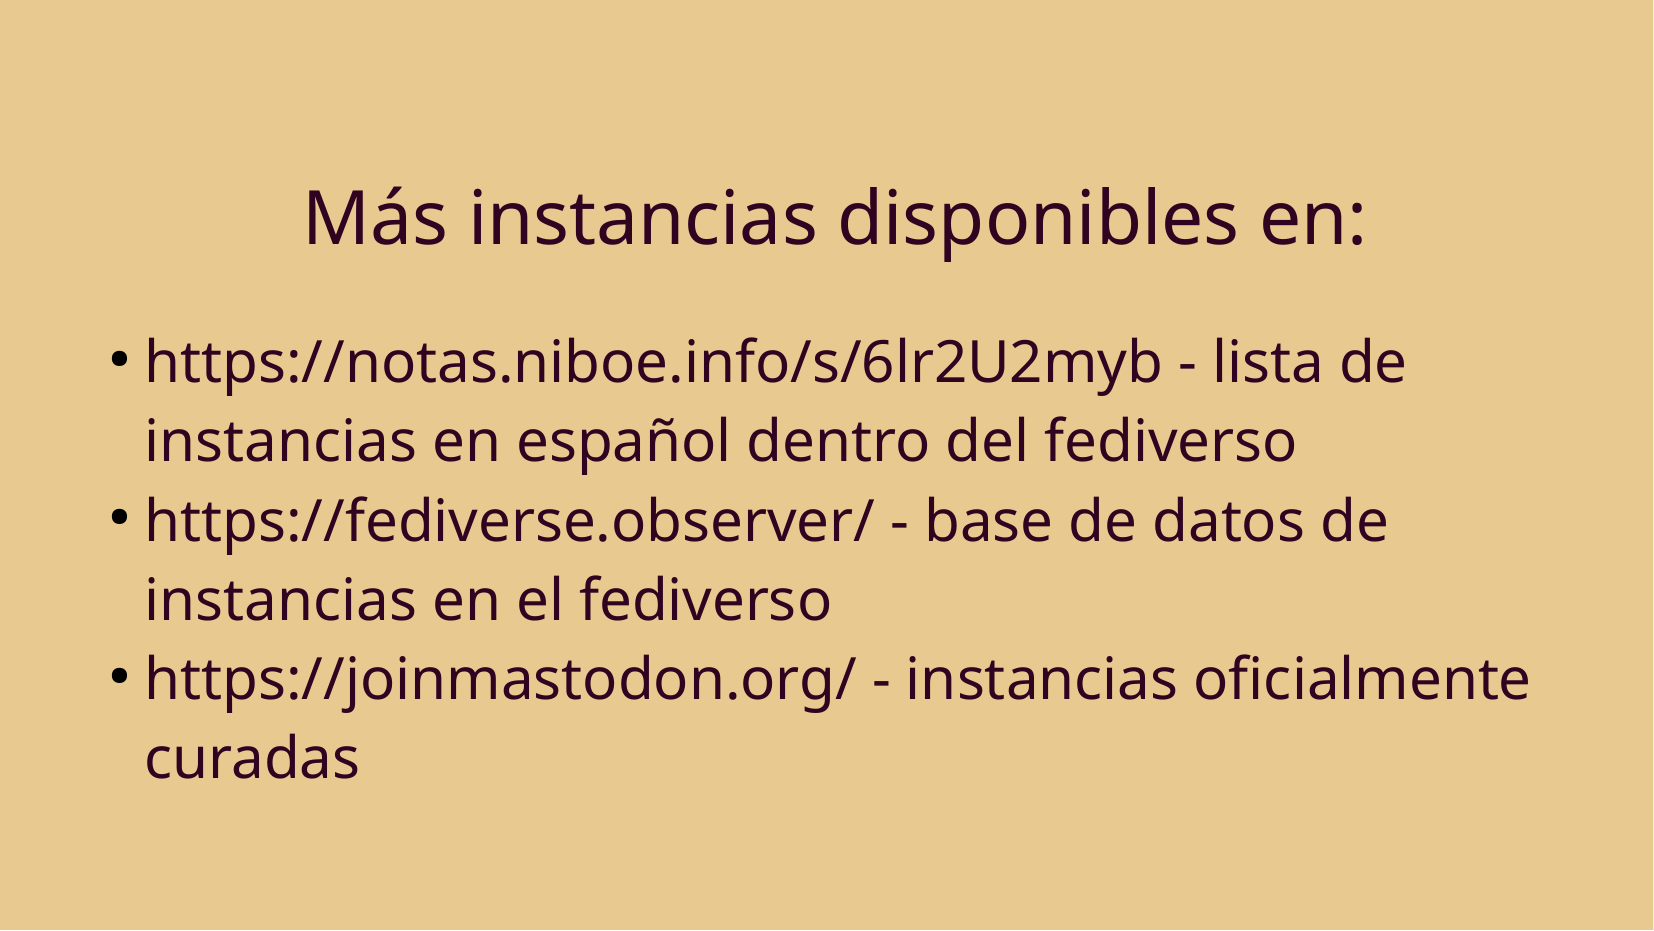

Más instancias disponibles en:
https://notas.niboe.info/s/6lr2U2myb - lista de instancias en español dentro del fediverso
https://fediverse.observer/ - base de datos de instancias en el fediverso
https://joinmastodon.org/ - instancias oficialmente curadas